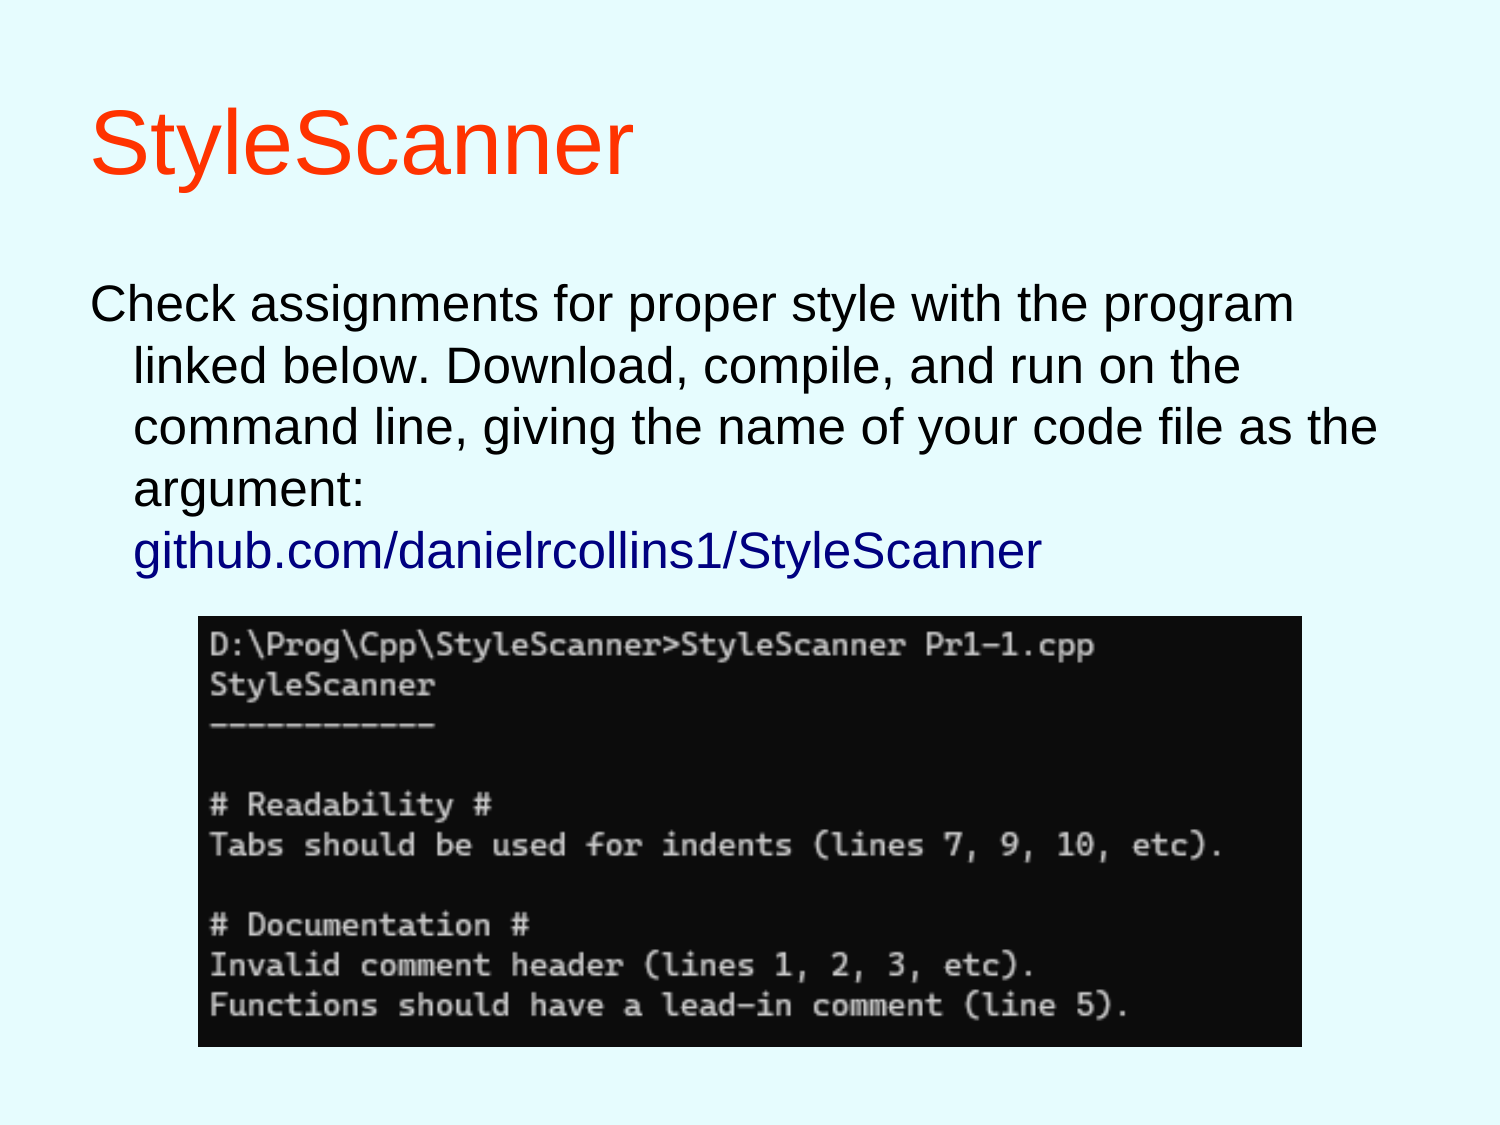

# StyleScanner
Check assignments for proper style with the program linked below. Download, compile, and run on the command line, giving the name of your code file as the argument:
github.com/danielrcollins1/StyleScanner